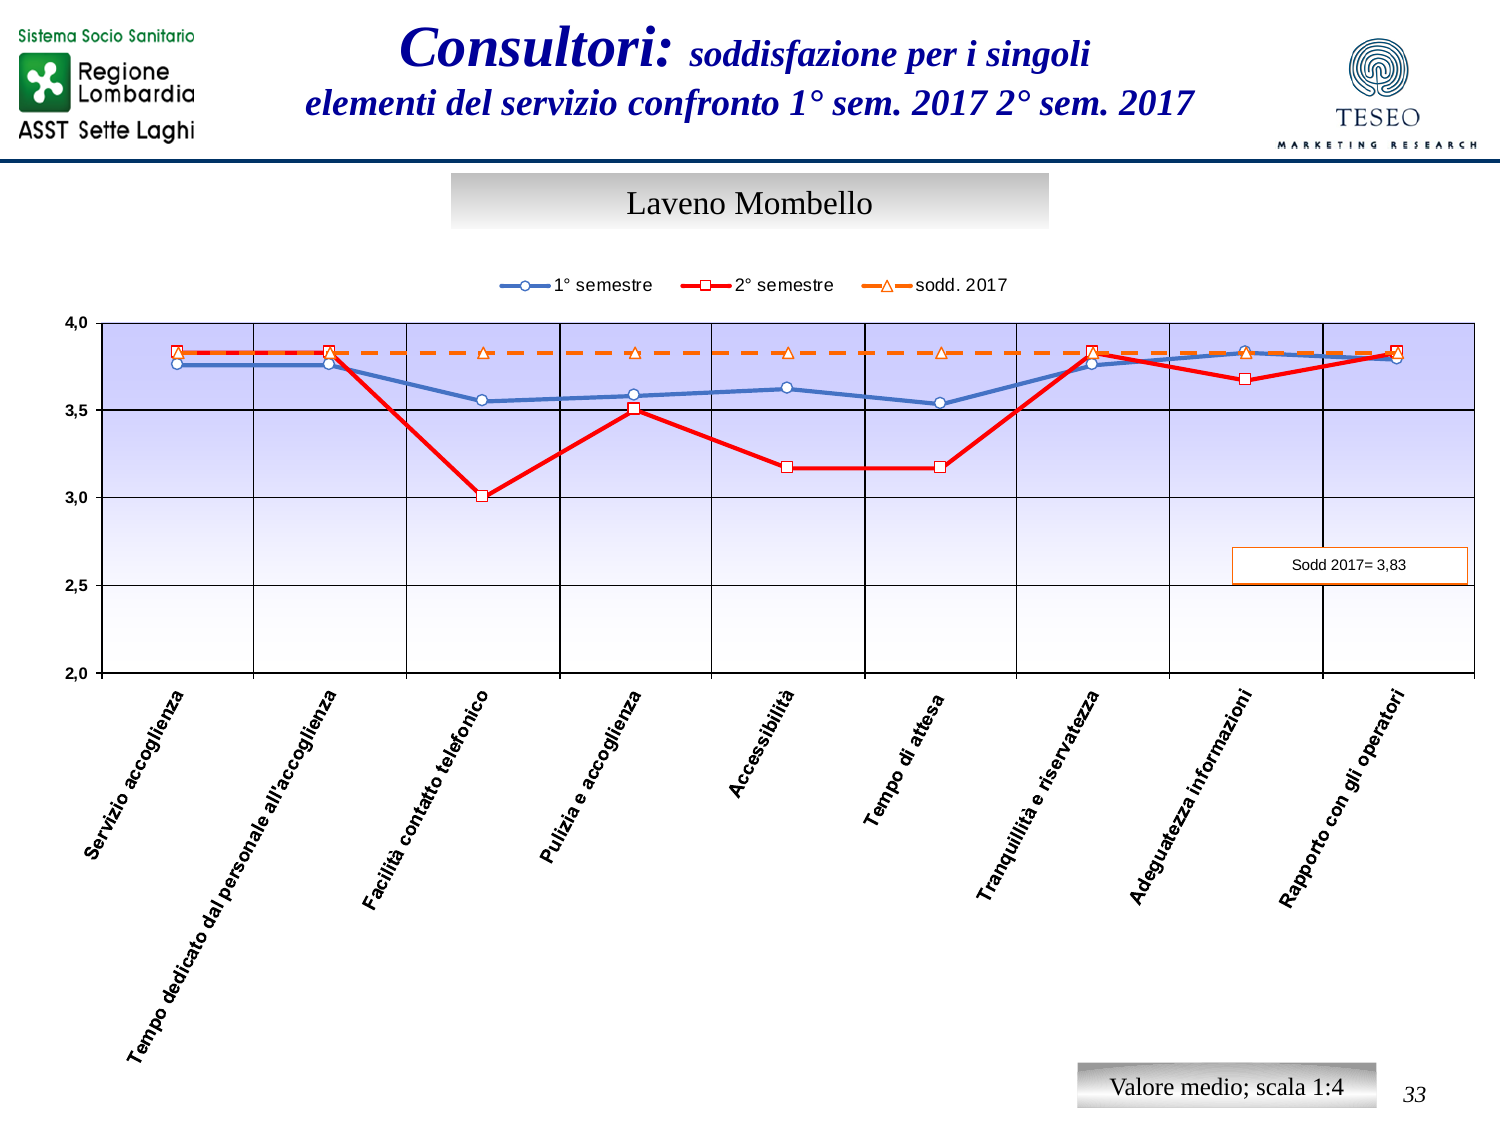

Consultori: soddisfazione per i singoli
elementi del servizio confronto 1° sem. 2017 2° sem. 2017
Laveno Mombello
Valore medio; scala 1:4